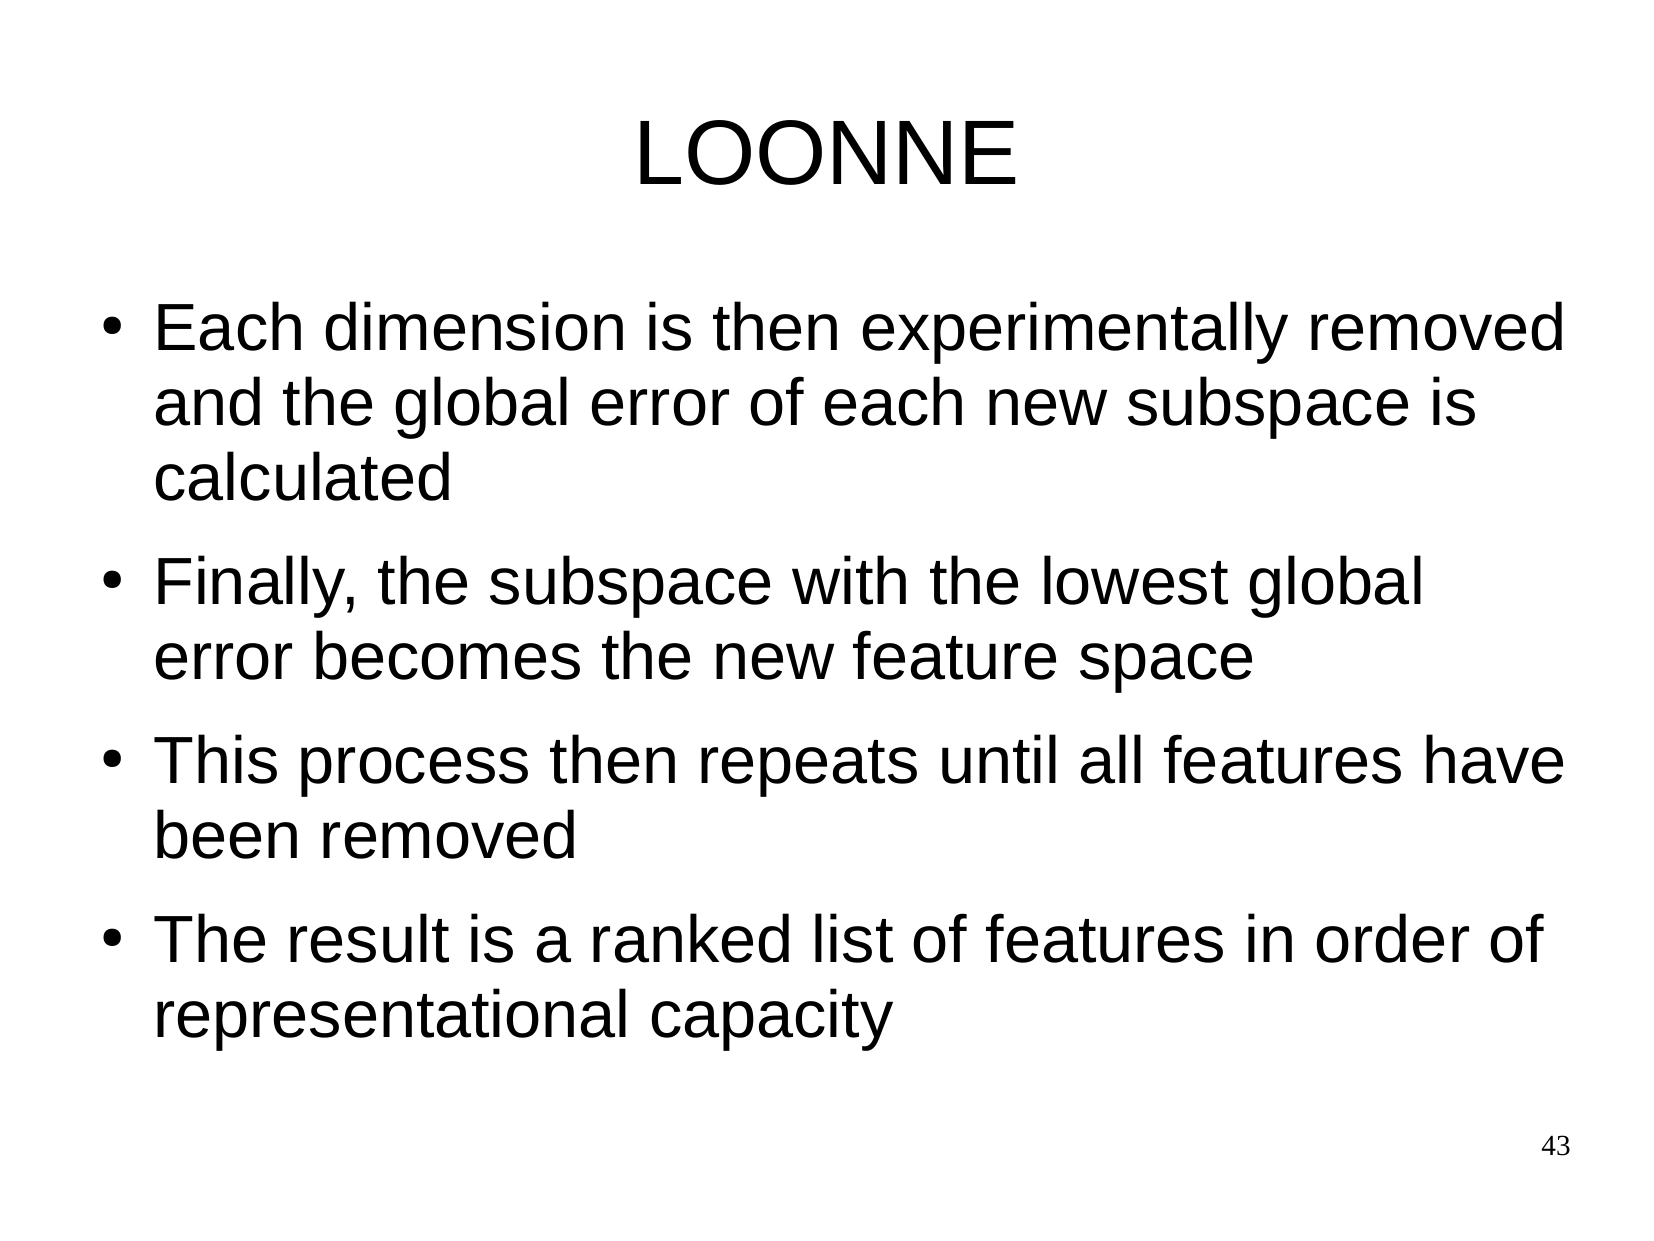

# LOONNE
Each dimension is then experimentally removed and the global error of each new subspace is calculated
Finally, the subspace with the lowest global error becomes the new feature space
This process then repeats until all features have been removed
The result is a ranked list of features in order of representational capacity
43